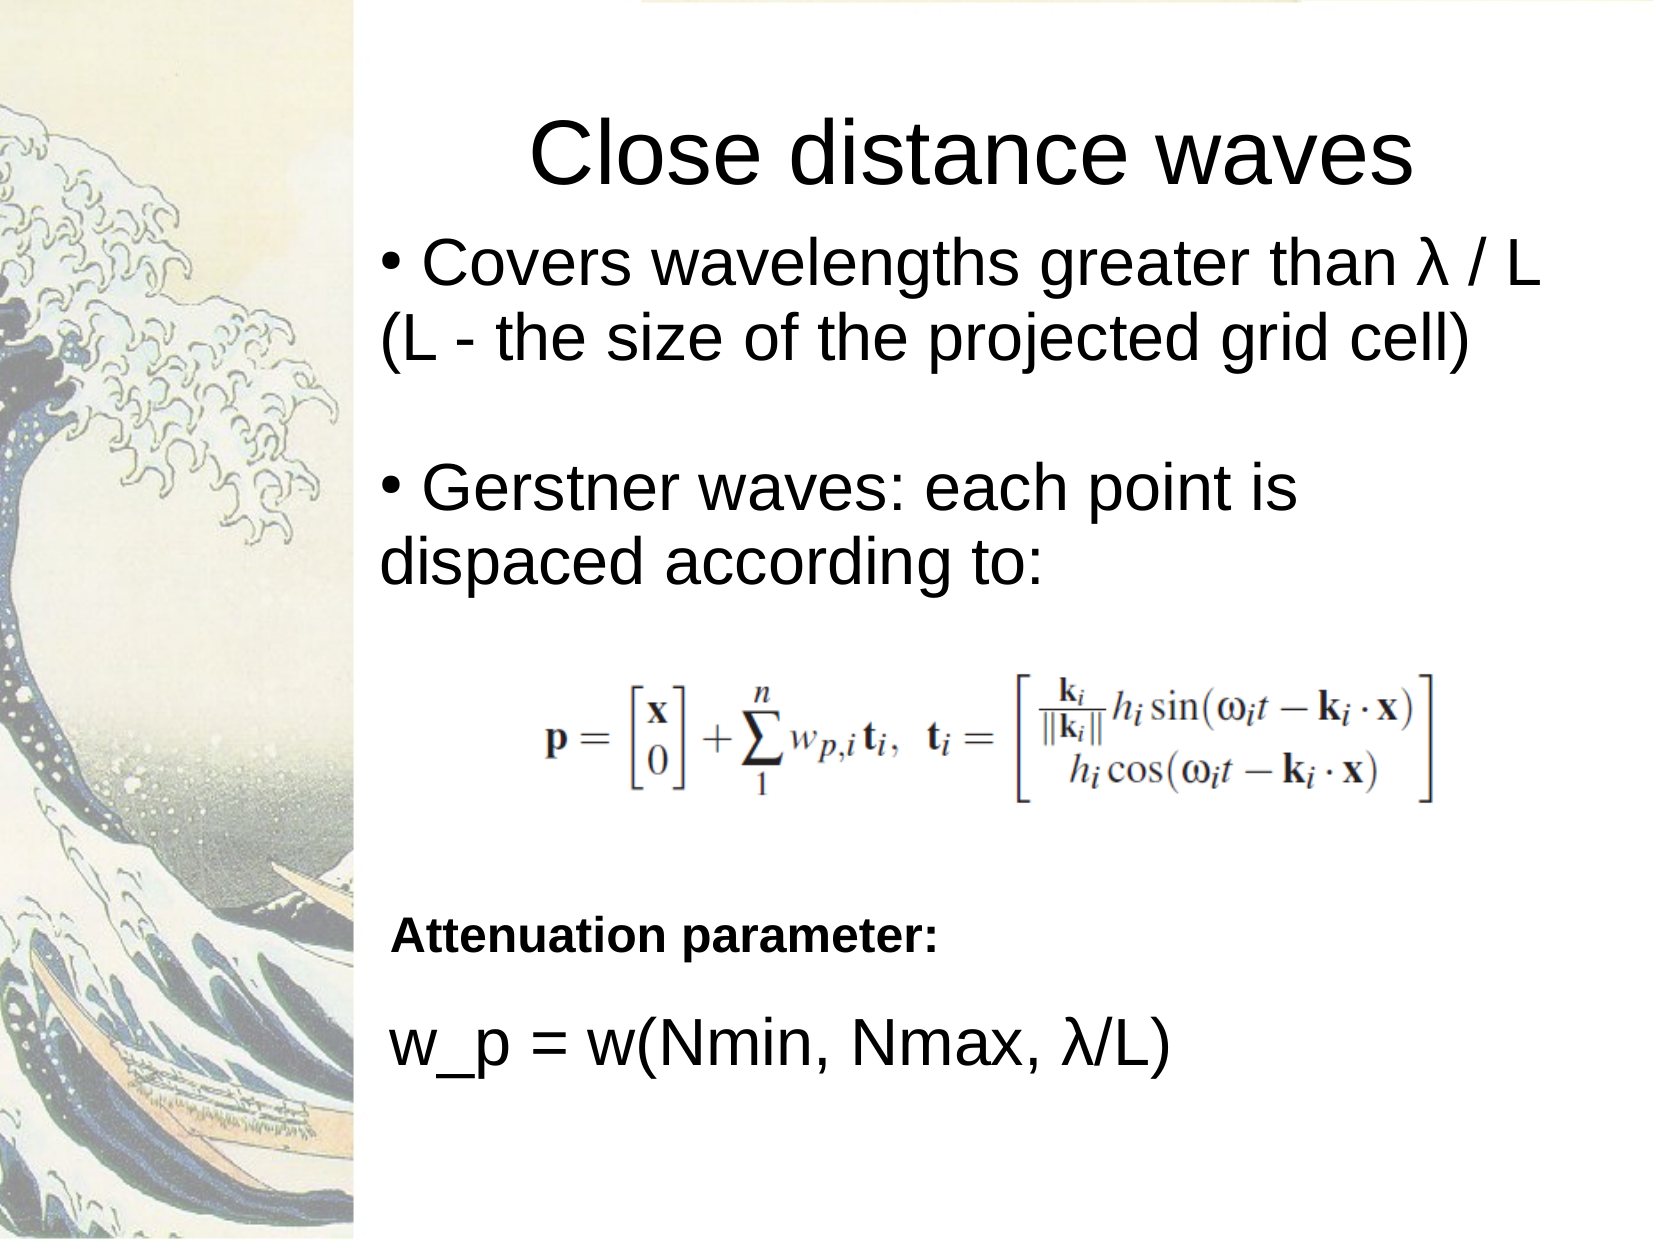

# Close distance waves
 Covers wavelengths greater than λ / L (L - the size of the projected grid cell)
 Gerstner waves: each point is dispaced according to:
Attenuation parameter:
w_p = w(Nmin, Nmax, λ/L)